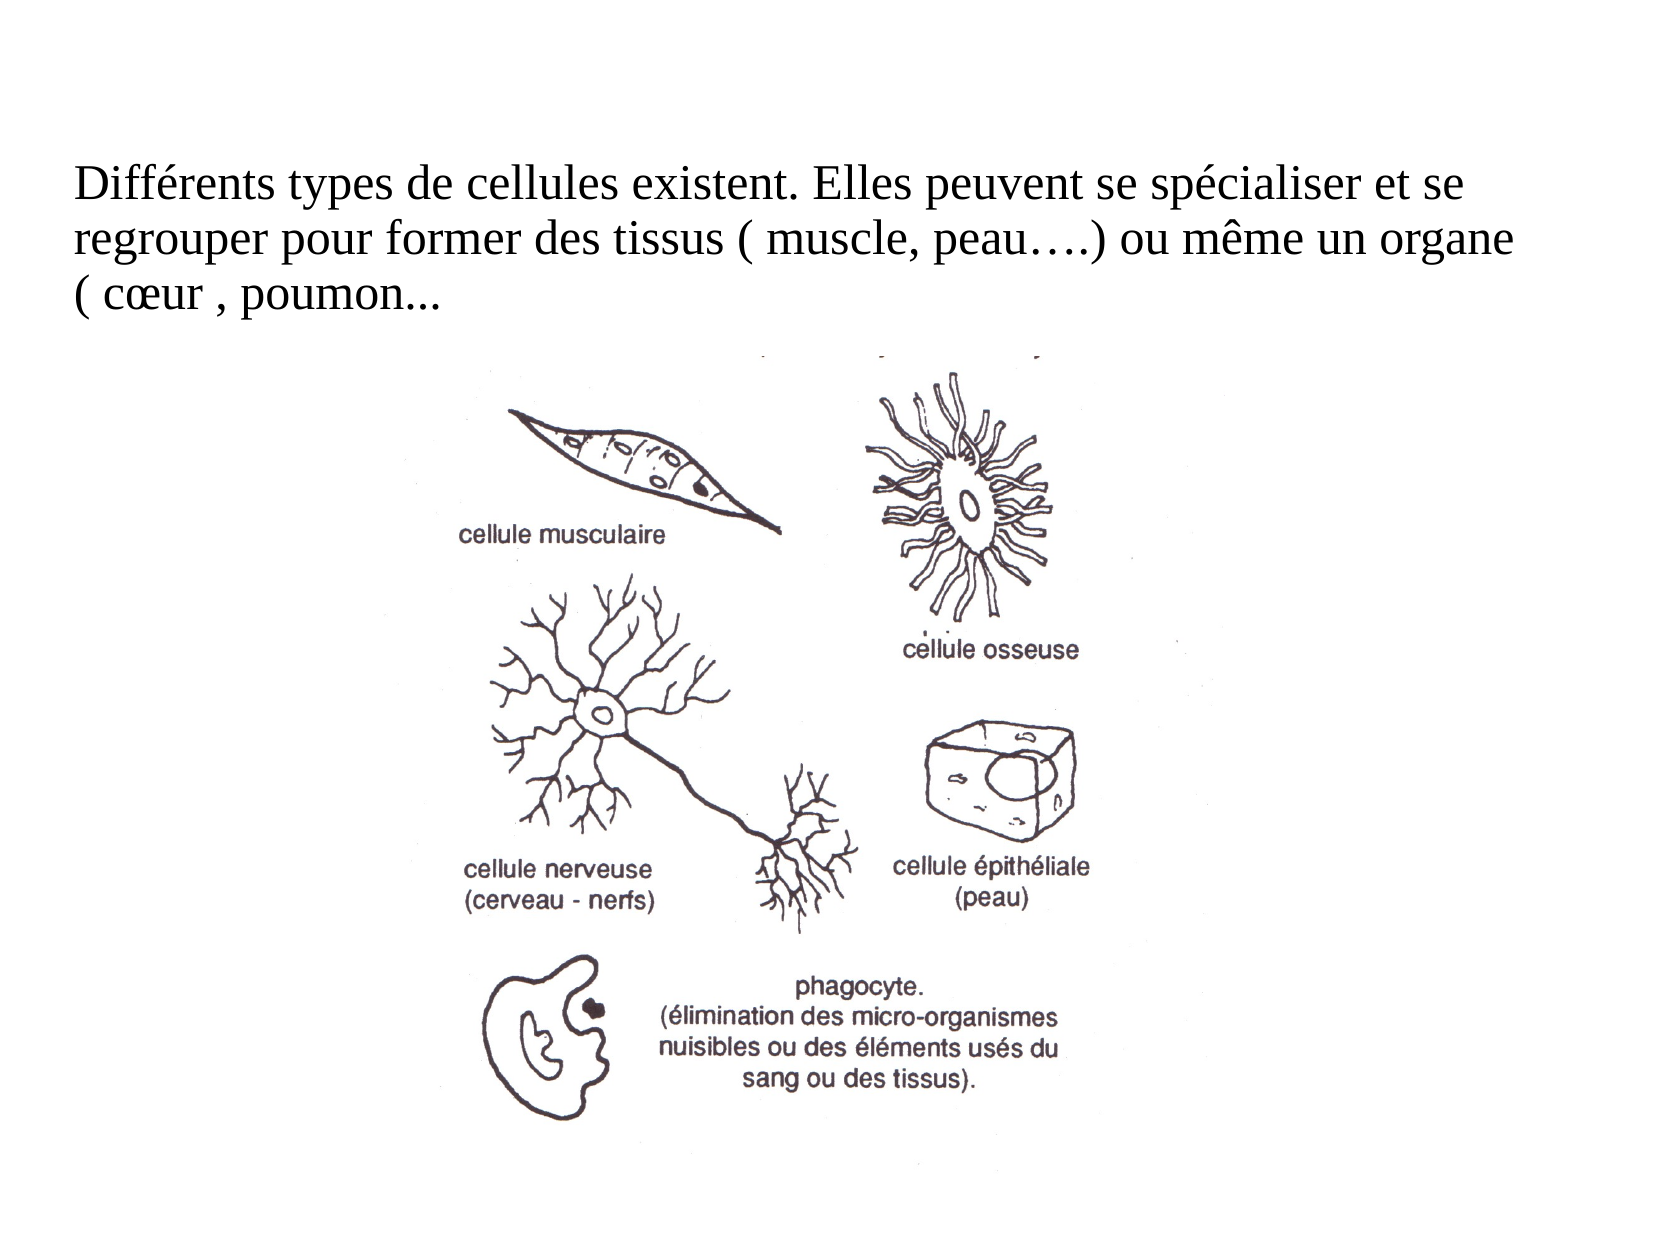

Différents types de cellules existent. Elles peuvent se spécialiser et se regrouper pour former des tissus ( muscle, peau….) ou même un organe ( cœur , poumon...